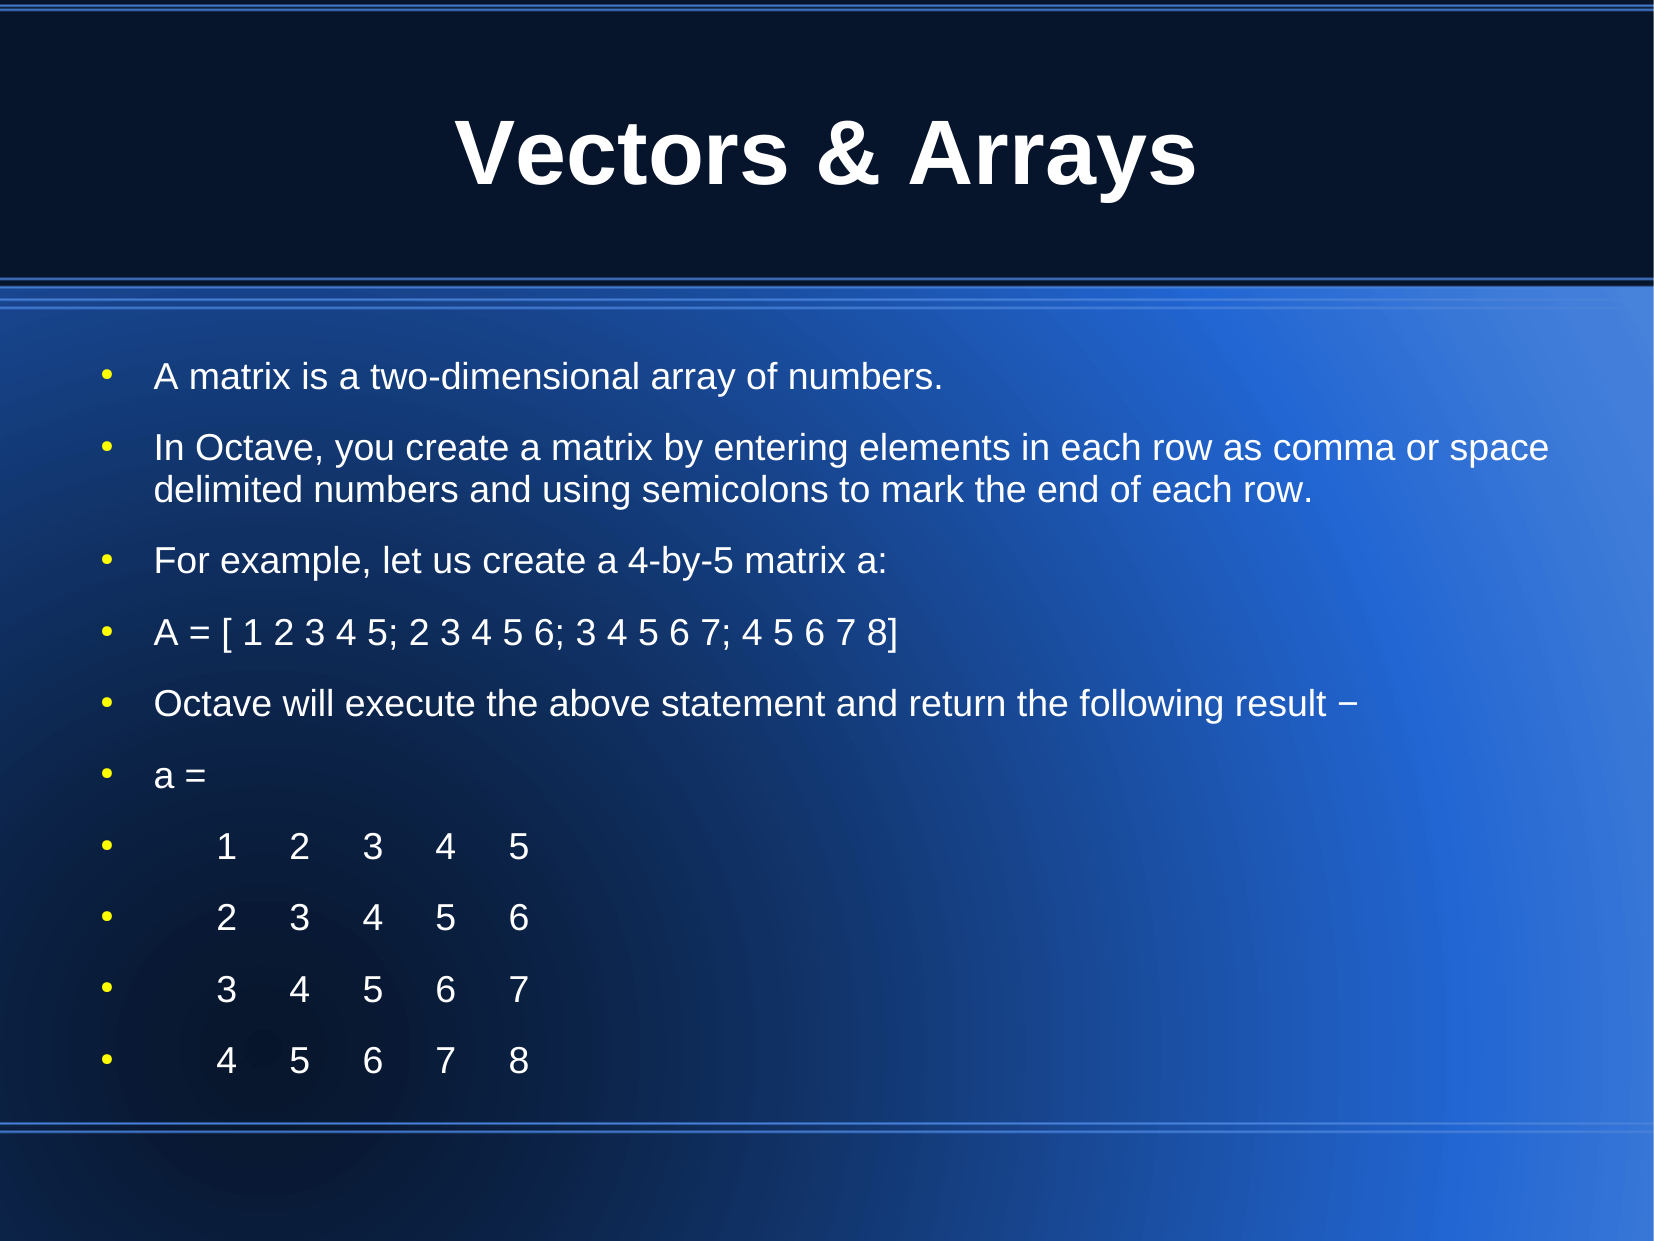

# Vectors & Arrays
A matrix is a two-dimensional array of numbers.
In Octave, you create a matrix by entering elements in each row as comma or space delimited numbers and using semicolons to mark the end of each row.
For example, let us create a 4-by-5 matrix a:
A = [ 1 2 3 4 5; 2 3 4 5 6; 3 4 5 6 7; 4 5 6 7 8]
Octave will execute the above statement and return the following result −
a =
 1 2 3 4 5
 2 3 4 5 6
 3 4 5 6 7
 4 5 6 7 8